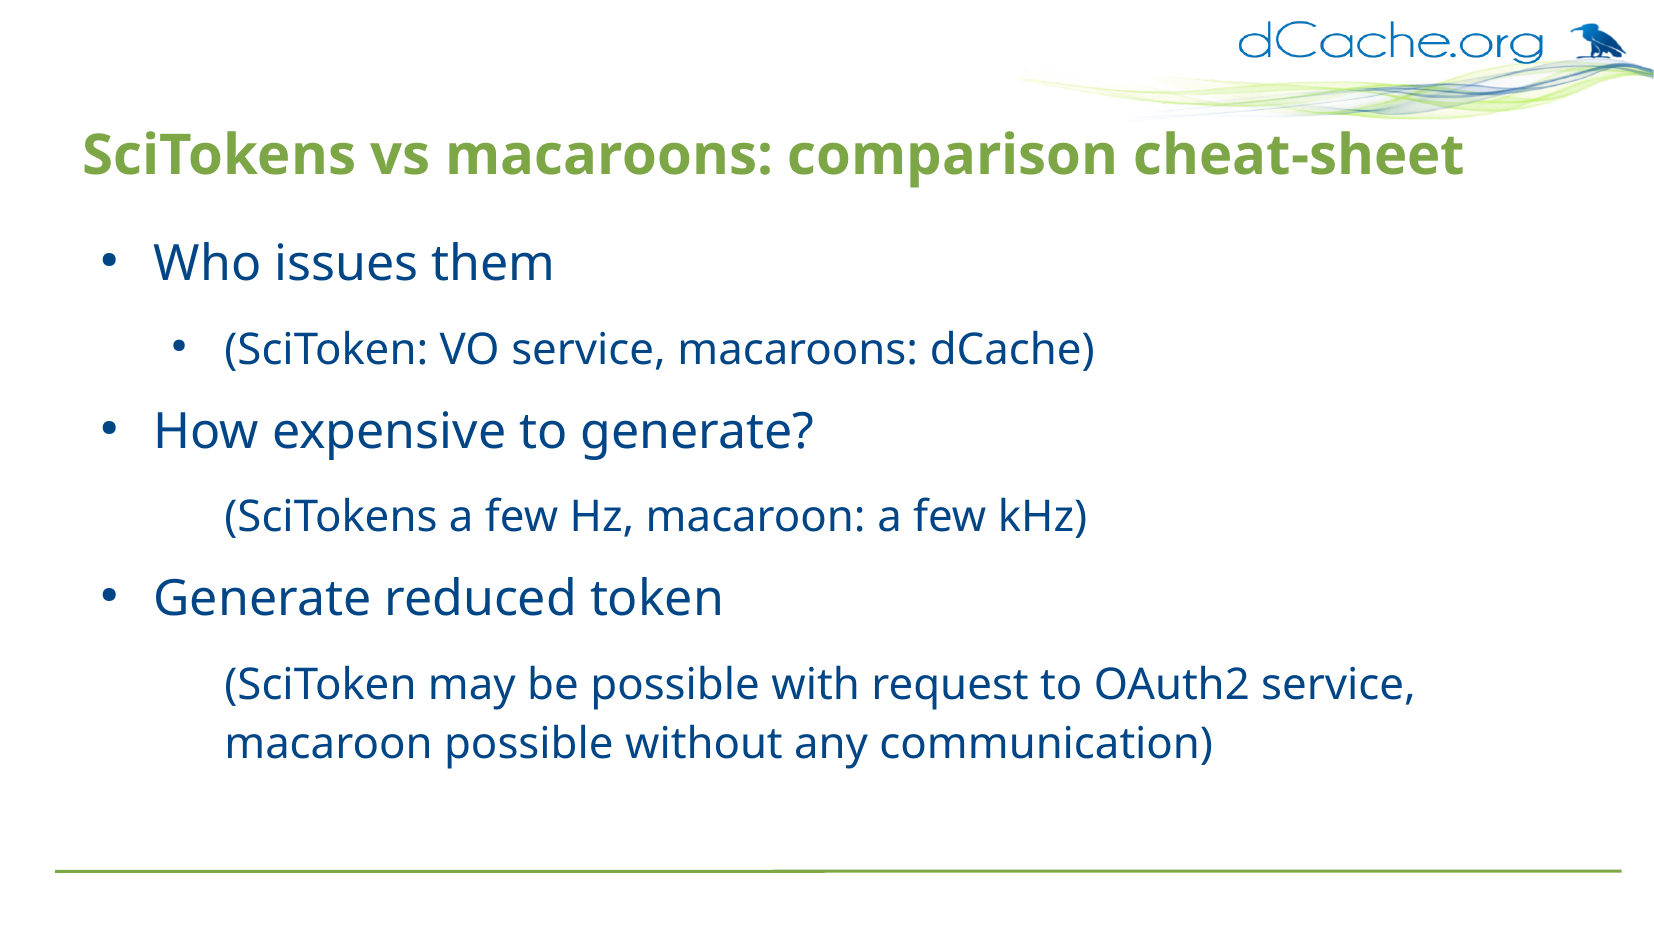

# SciTokens vs macaroons: comparison cheat-sheet
Who issues them
(SciToken: VO service, macaroons: dCache)
How expensive to generate?
(SciTokens a few Hz, macaroon: a few kHz)
Generate reduced token
(SciToken may be possible with request to OAuth2 service, macaroon possible without any communication)